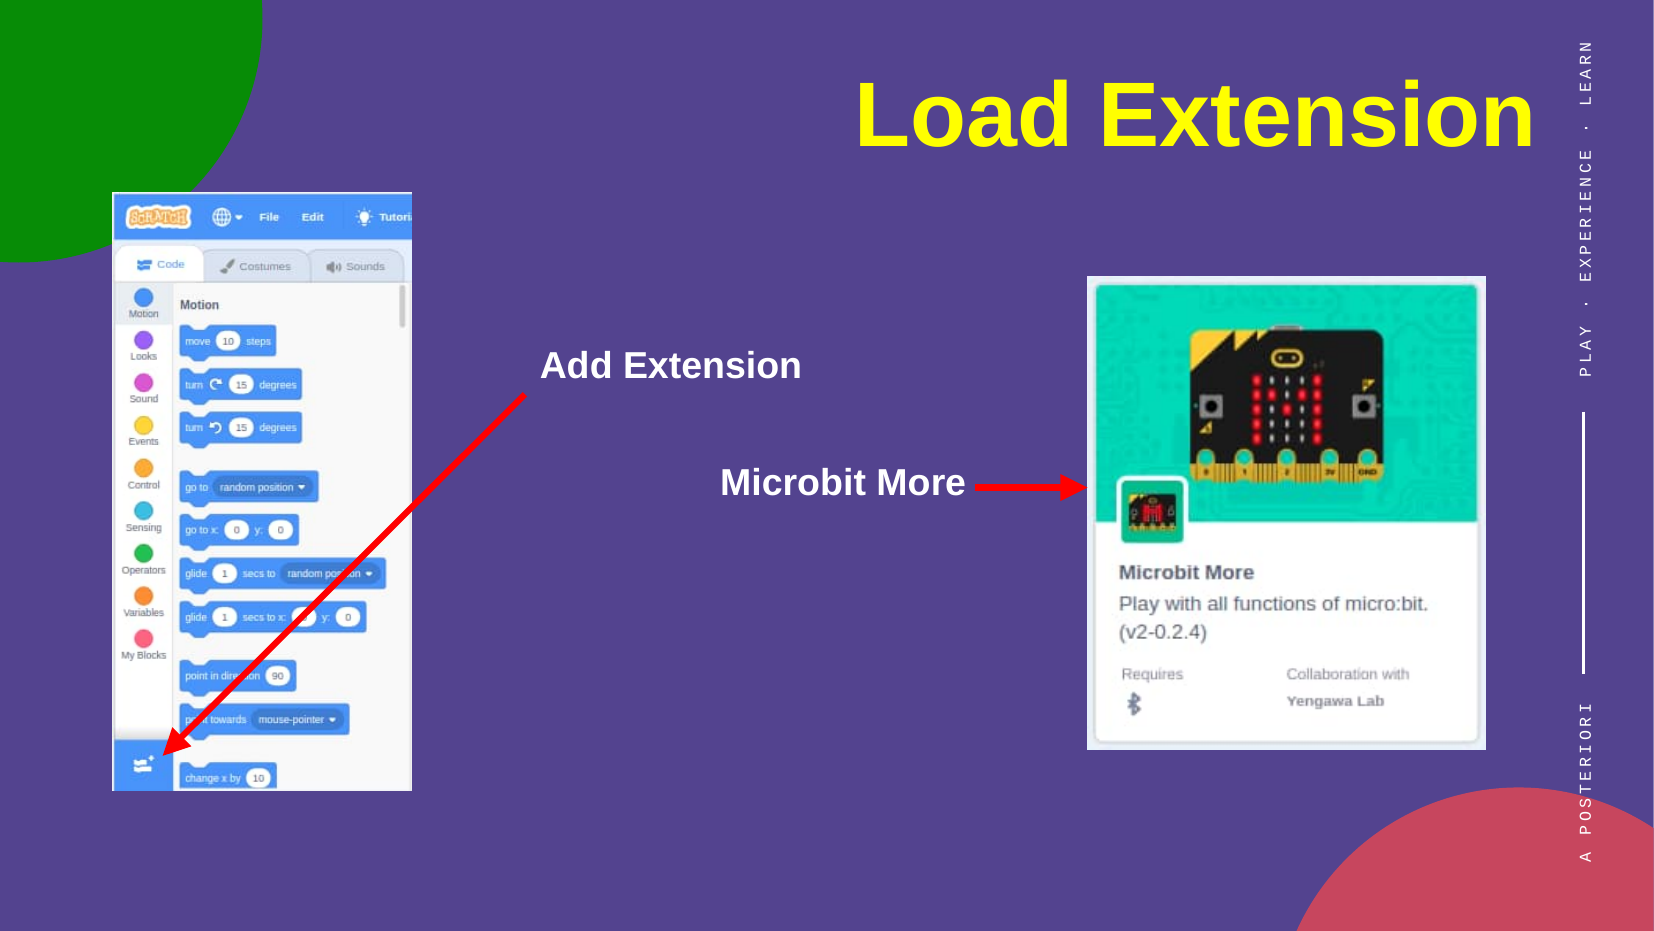

# Load Extension
Add Extension
Microbit More